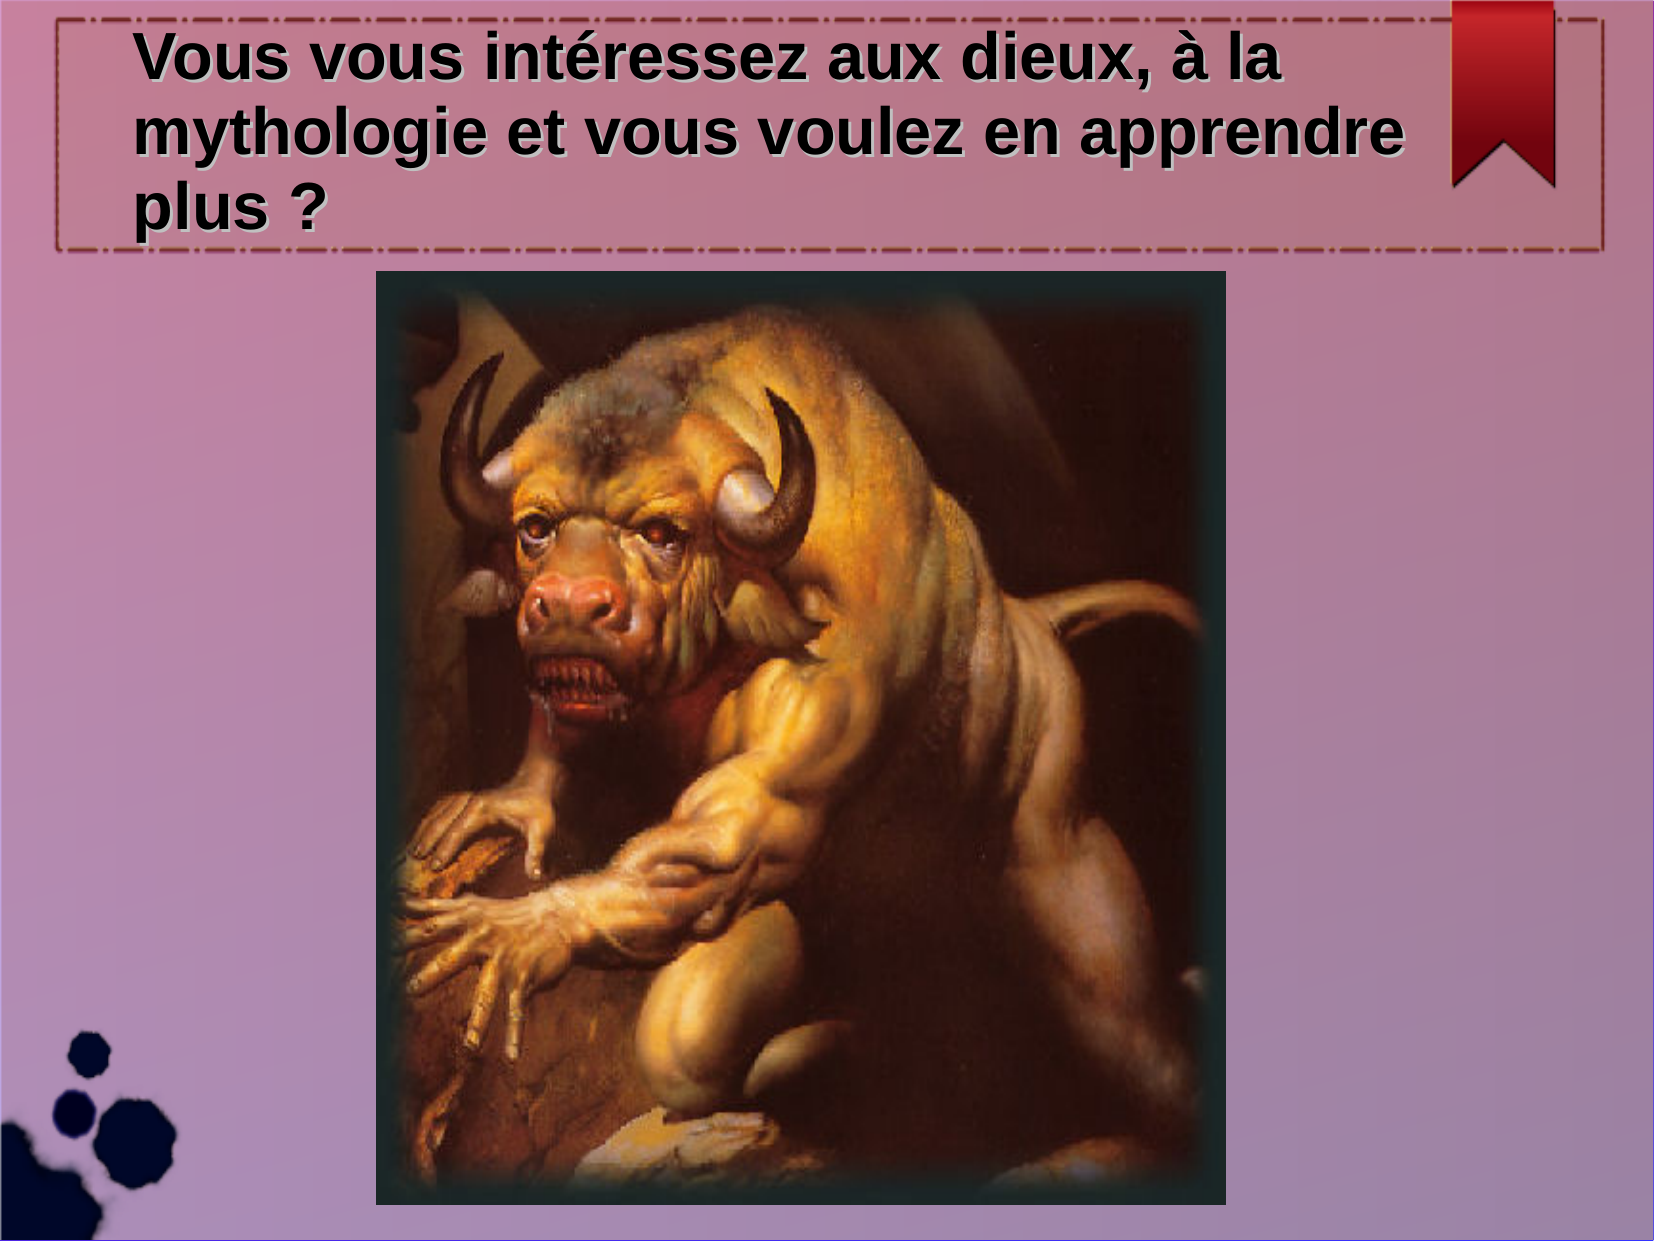

Vous vous intéressez aux dieux, à la mythologie et vous voulez en apprendre plus ?